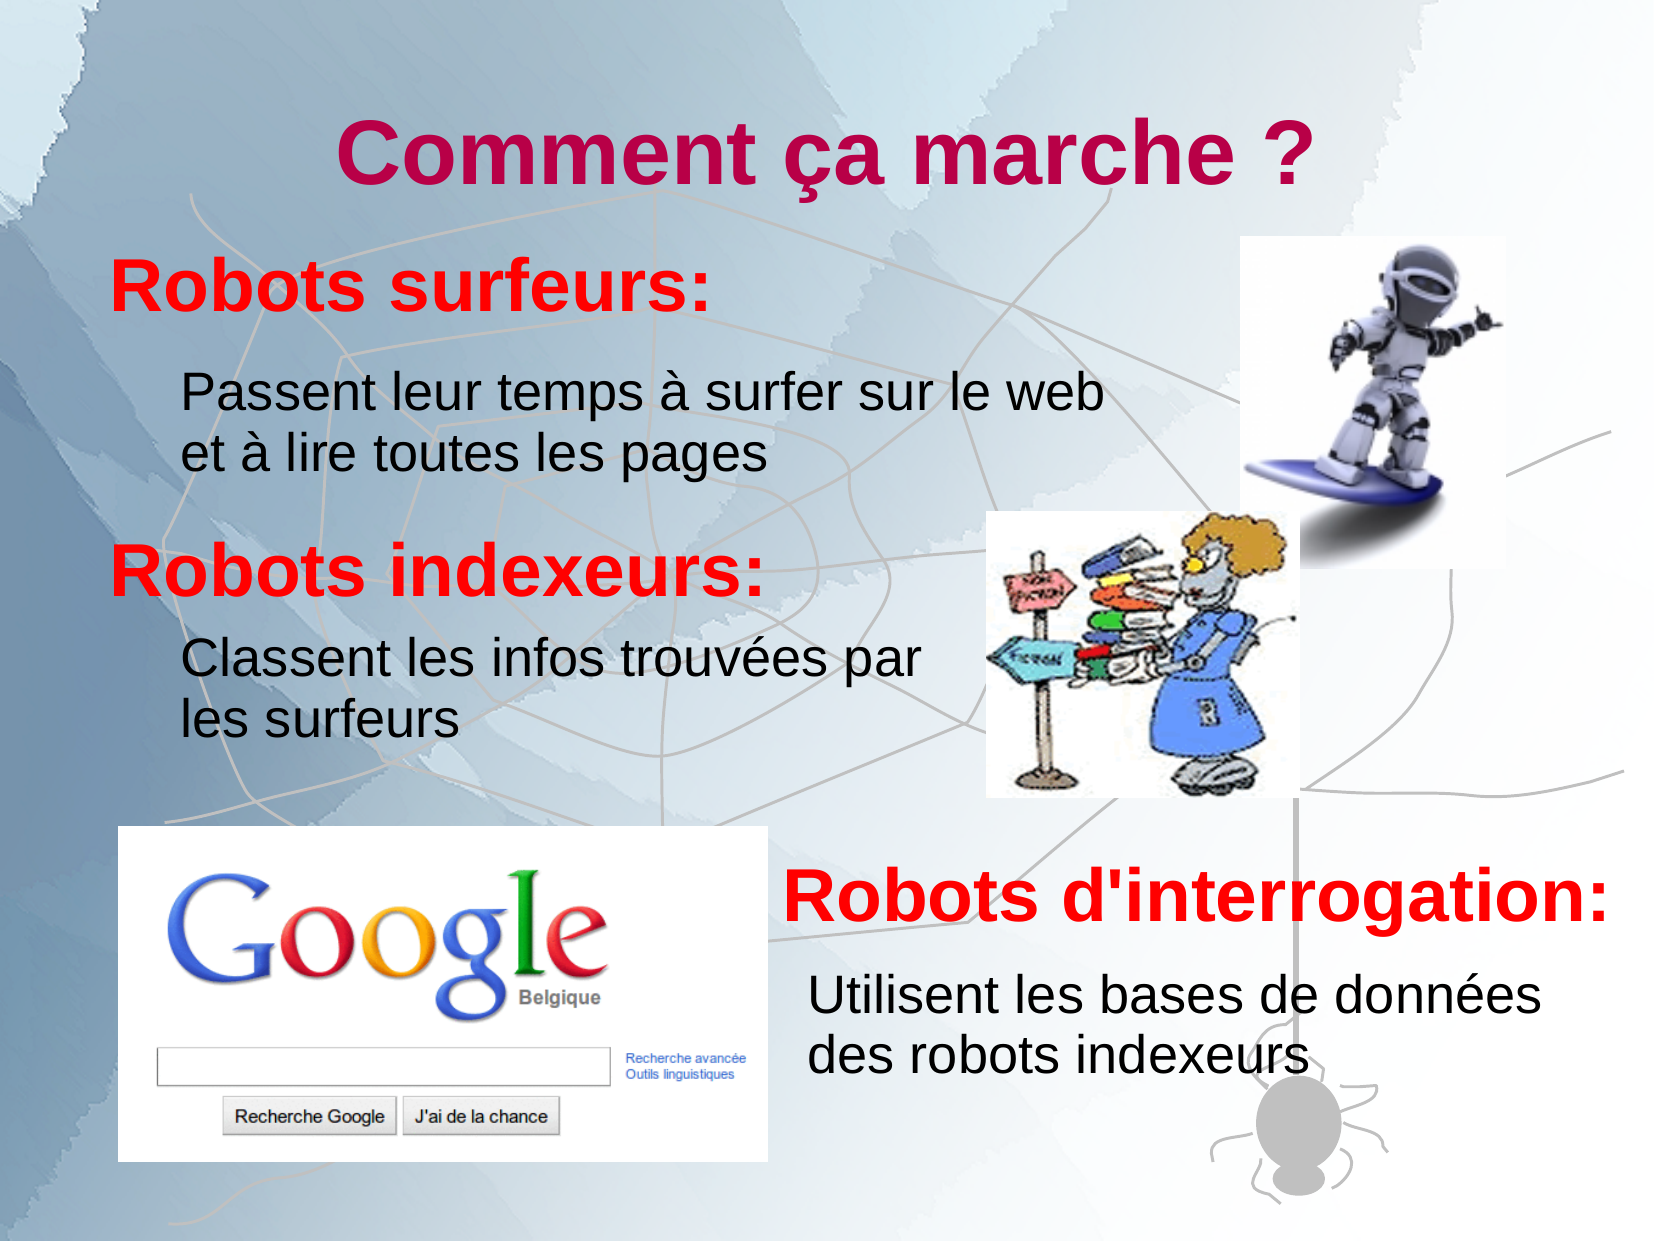

# Comment ça marche ?
Robots surfeurs:
Passent leur temps à surfer sur le web
et à lire toutes les pages
Robots indexeurs:
Classent les infos trouvées par
les surfeurs
Robots d'interrogation:
Utilisent les bases de données
des robots indexeurs